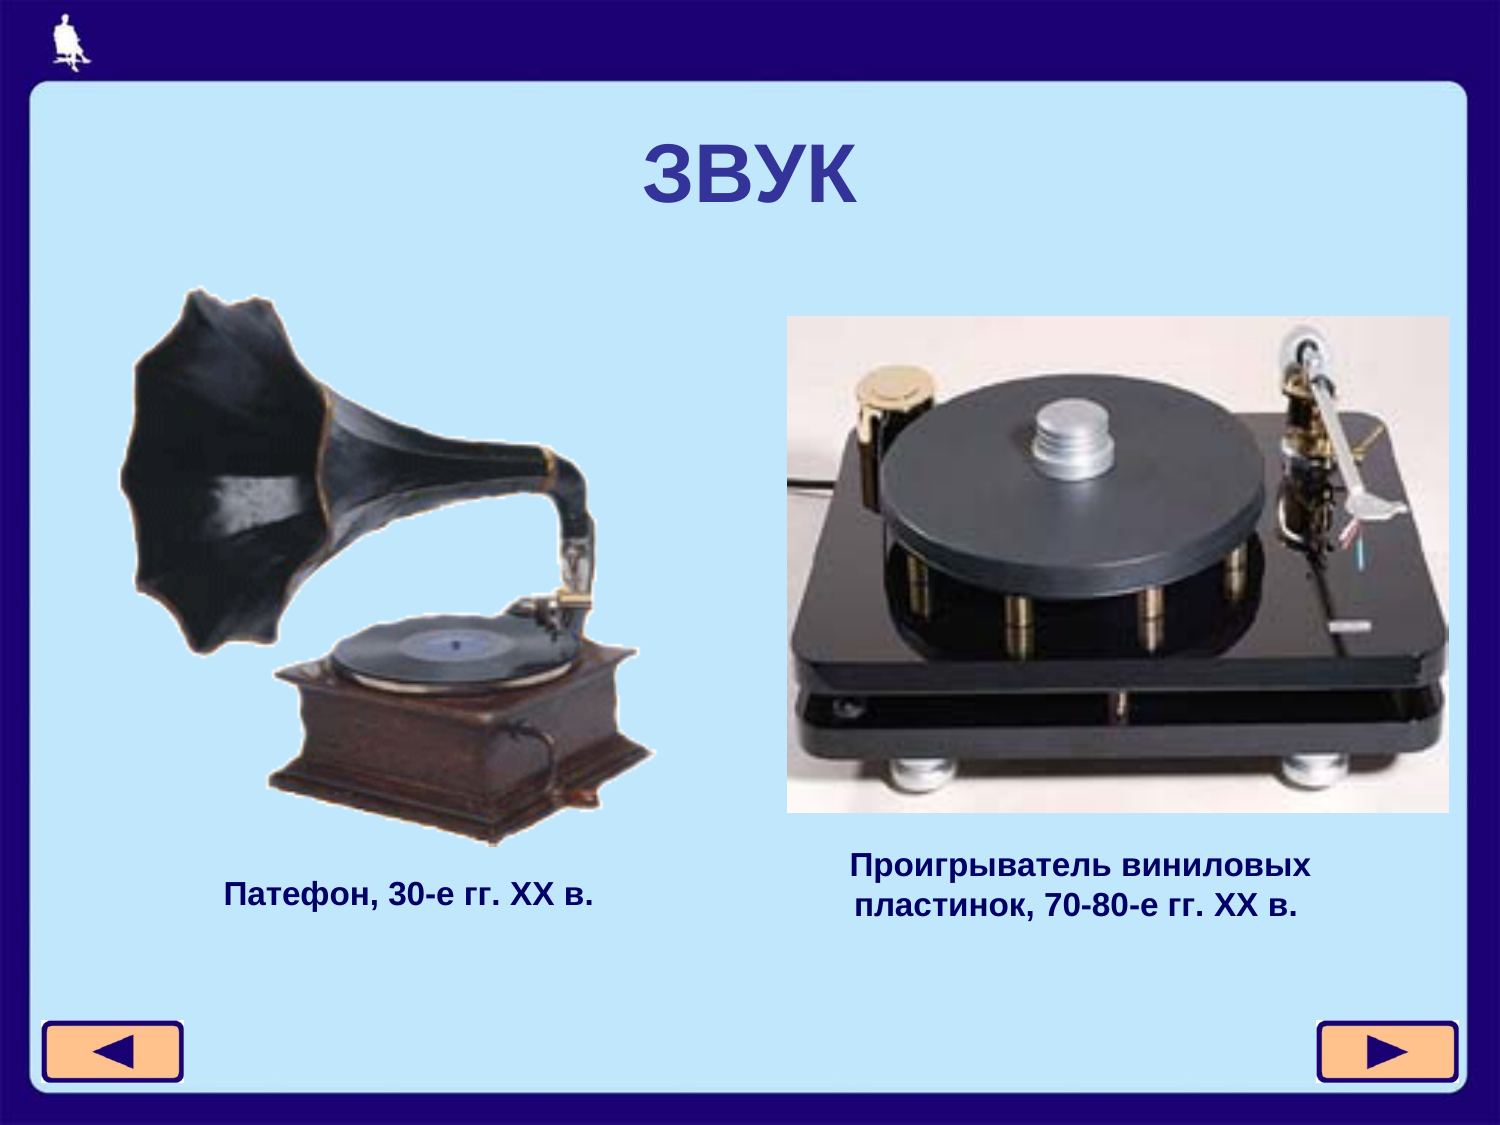

# ЗВУК
Проигрыватель виниловых пластинок, 70-80-е гг. XX в.
Патефон, 30-е гг. XX в.